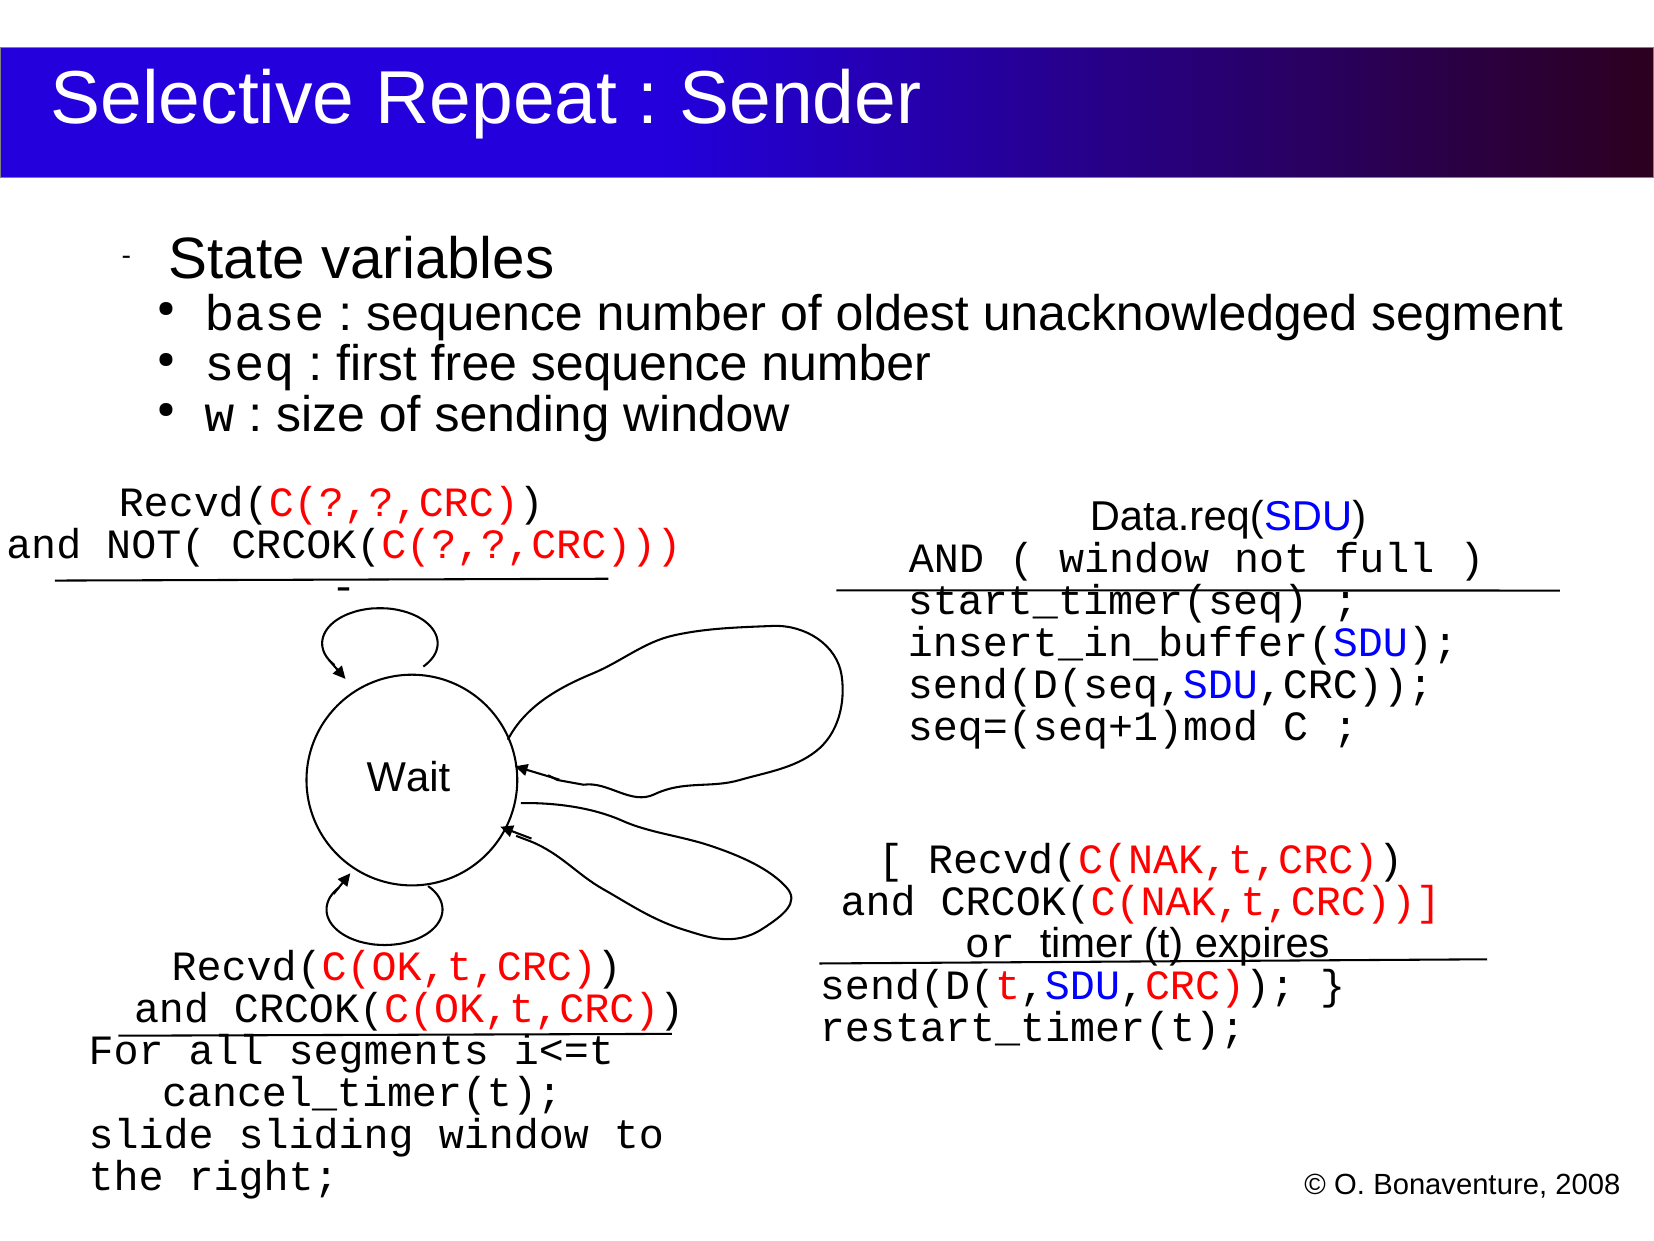

# Selective Repeat : Sender
State variables
base : sequence number of oldest unacknowledged segment
seq : first free sequence number
w : size of sending window
Recvd(C(?,?,CRC))
and NOT( CRCOK(C(?,?,CRC)))
-
Data.req(SDU)
AND ( window not full )
start_timer(seq) ;
insert_in_buffer(SDU);
send(D(seq,SDU,CRC));
seq=(seq+1)mod C ;
Wait
[ Recvd(C(NAK,t,CRC))
and CRCOK(C(NAK,t,CRC))]
or timer (t) expires
send(D(t,SDU,CRC)); }
restart_timer(t);
Recvd(C(OK,t,CRC))
and CRCOK(C(OK,t,CRC))
For all segments i<=t
	cancel_timer(t);
slide sliding window to
the right;
© O. Bonaventure, 2008
CNP3/2008.3.